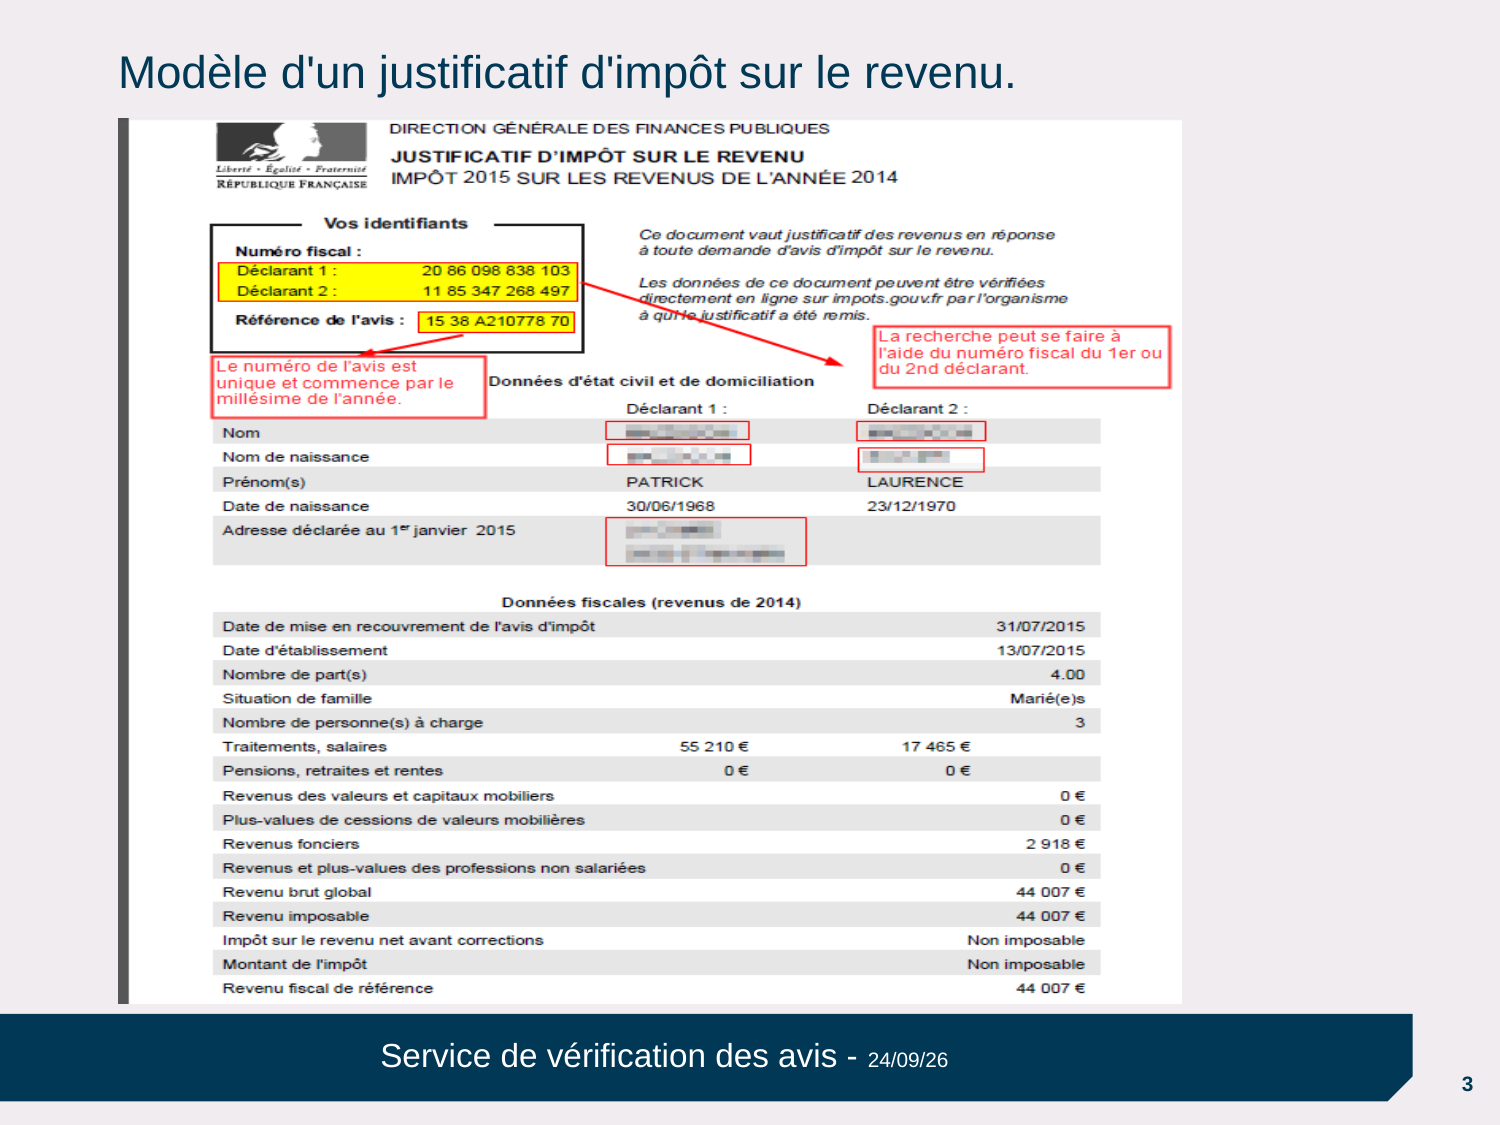

# Modèle d'un justificatif d'impôt sur le revenu.